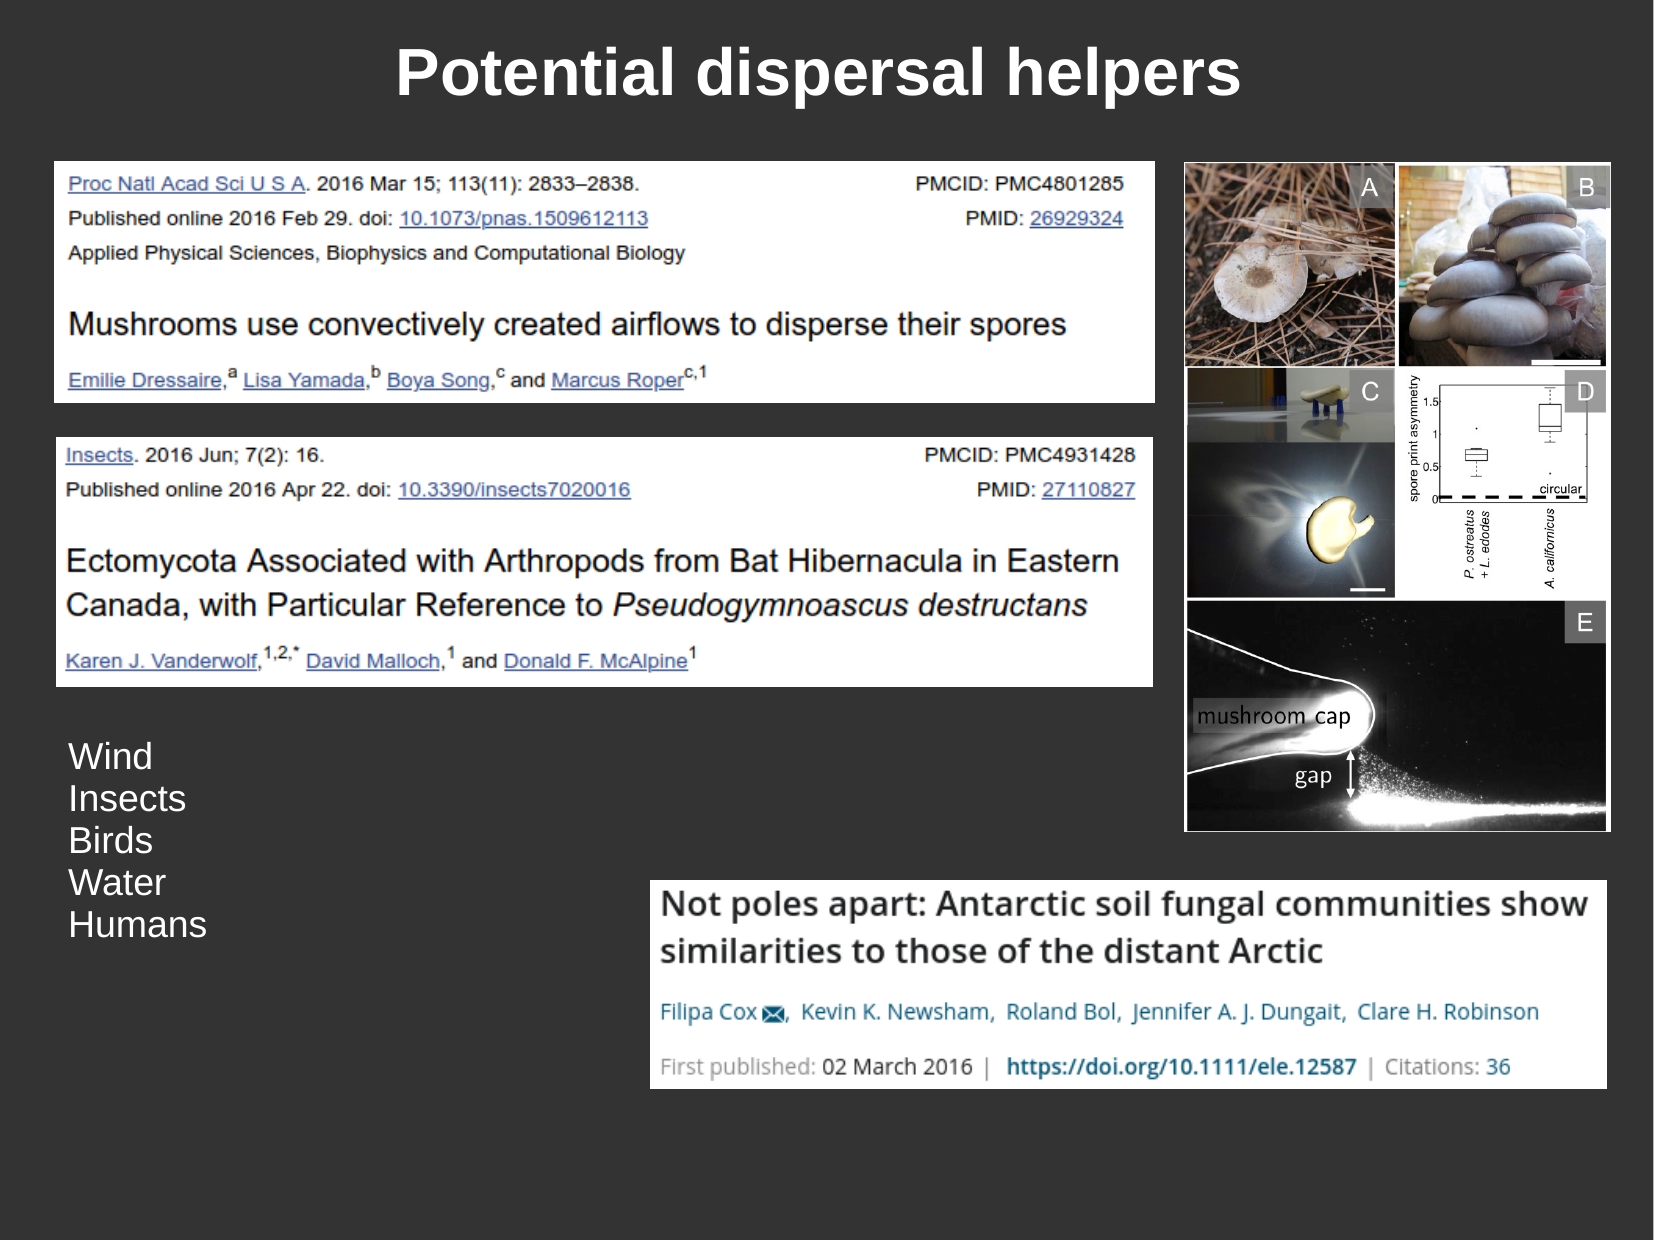

Potential dispersal helpers
Wind
Insects
Birds
Water
Humans